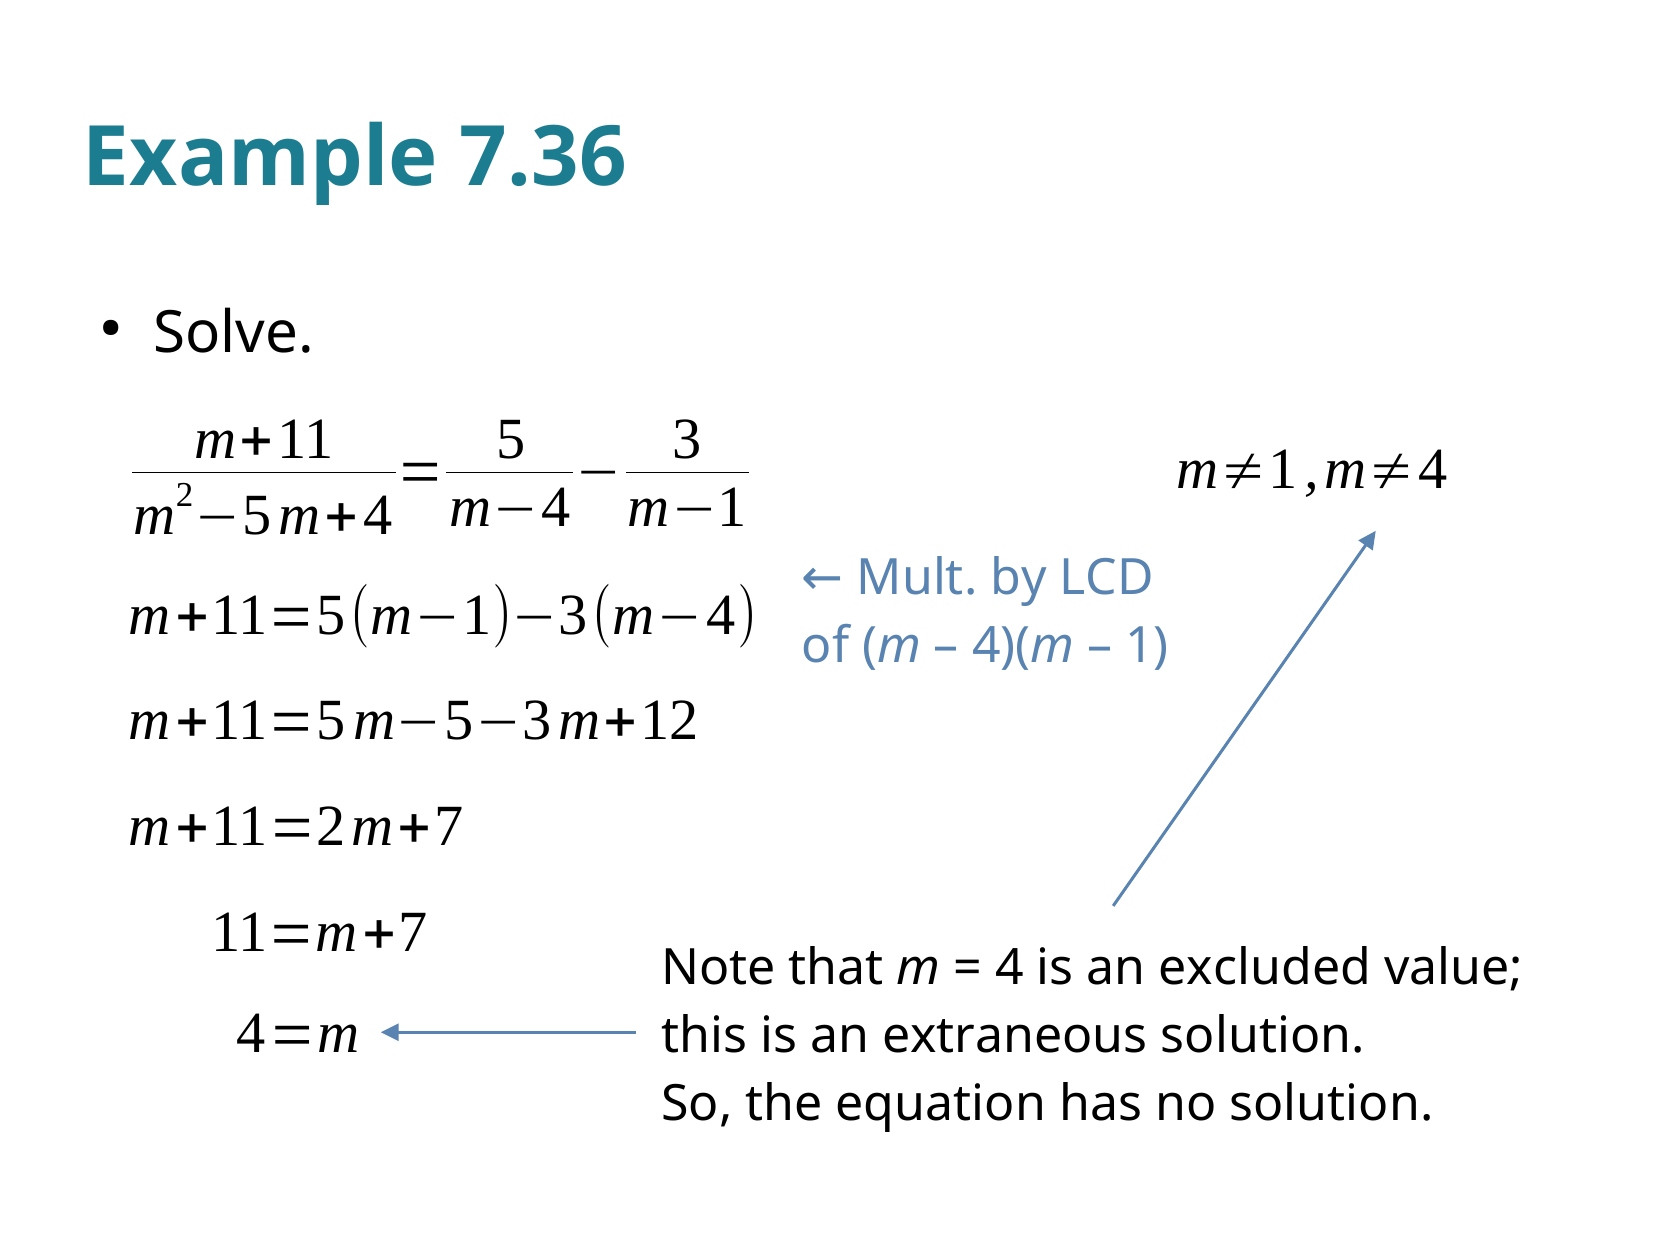

# Example 7.36
Solve.
← Mult. by LCD of (m – 4)(m – 1)
Note that m = 4 is an excluded value; this is an extraneous solution.
So, the equation has no solution.